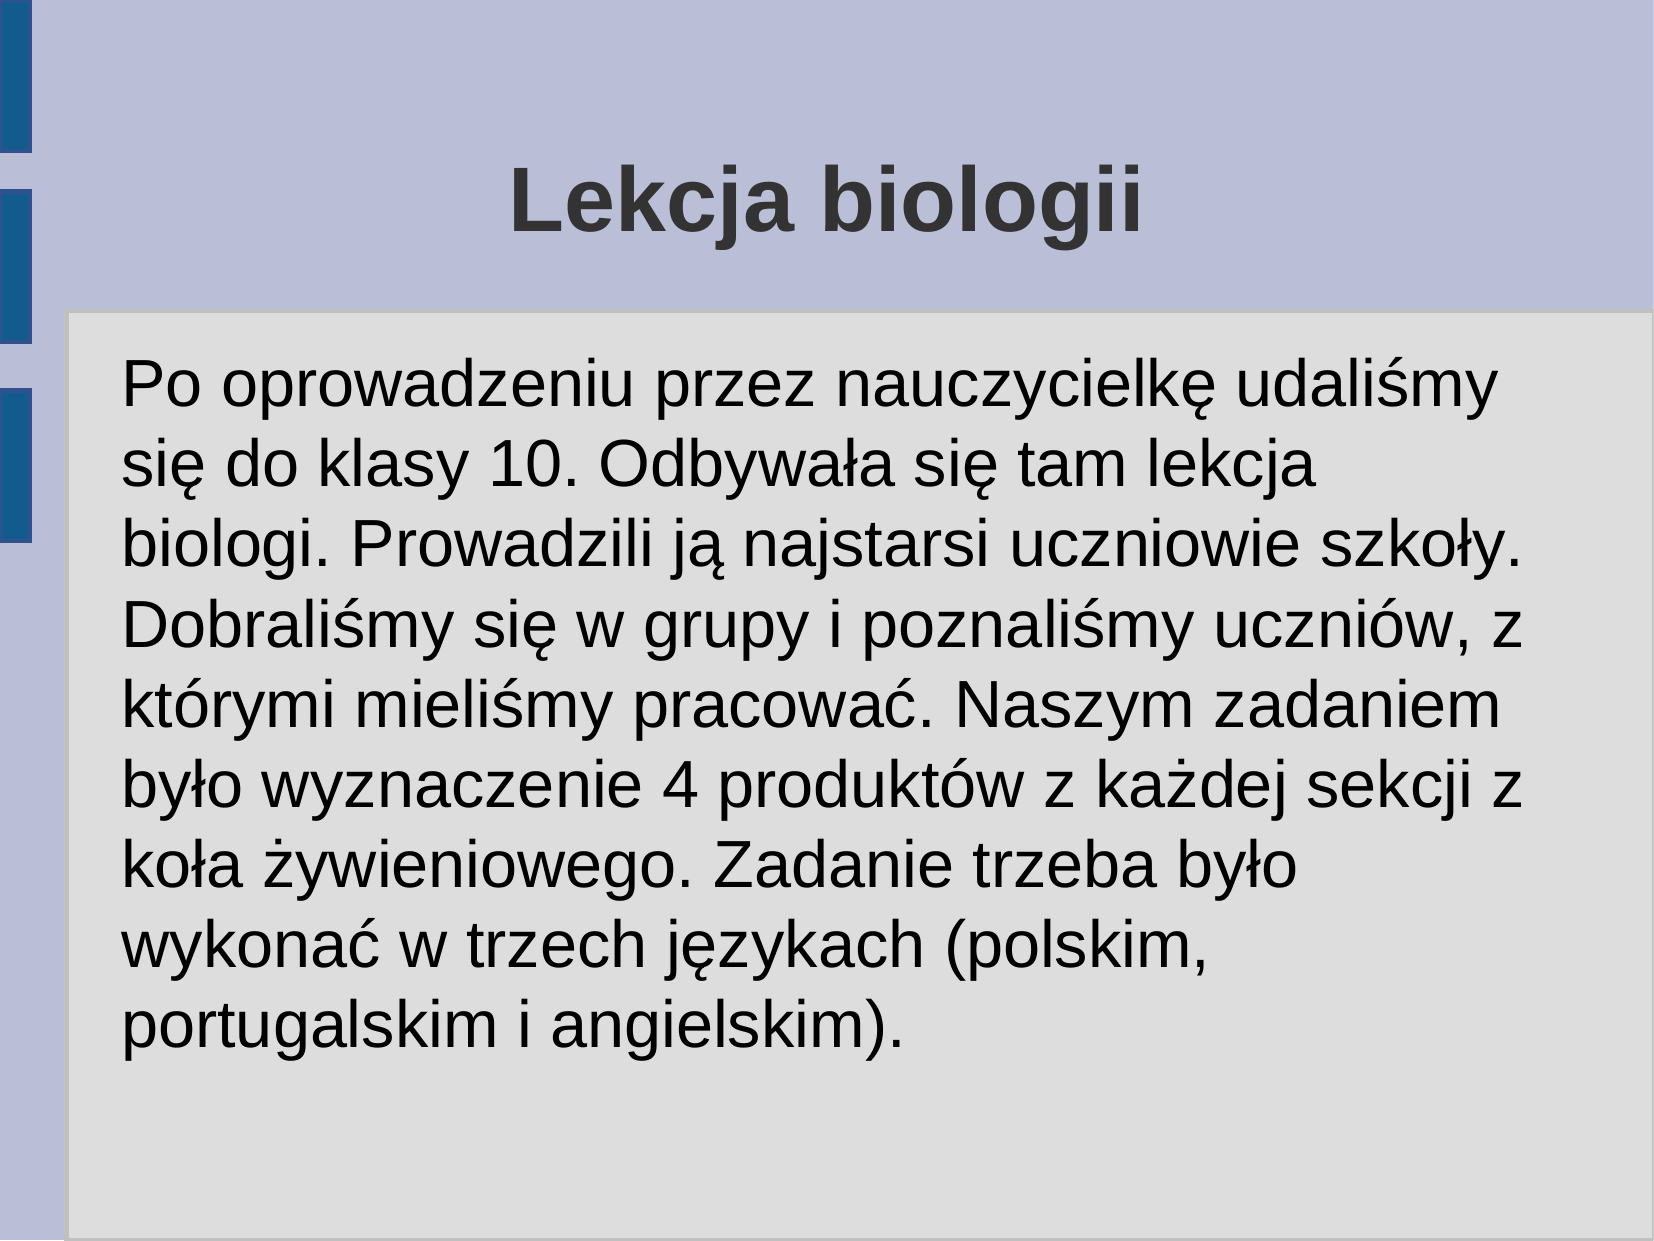

# Lekcja biologii
Po oprowadzeniu przez nauczycielkę udaliśmy się do klasy 10. Odbywała się tam lekcja biologi. Prowadzili ją najstarsi uczniowie szkoły.
Dobraliśmy się w grupy i poznaliśmy uczniów, z którymi mieliśmy pracować. Naszym zadaniem było wyznaczenie 4 produktów z każdej sekcji z koła żywieniowego. Zadanie trzeba było wykonać w trzech językach (polskim, portugalskim i angielskim).